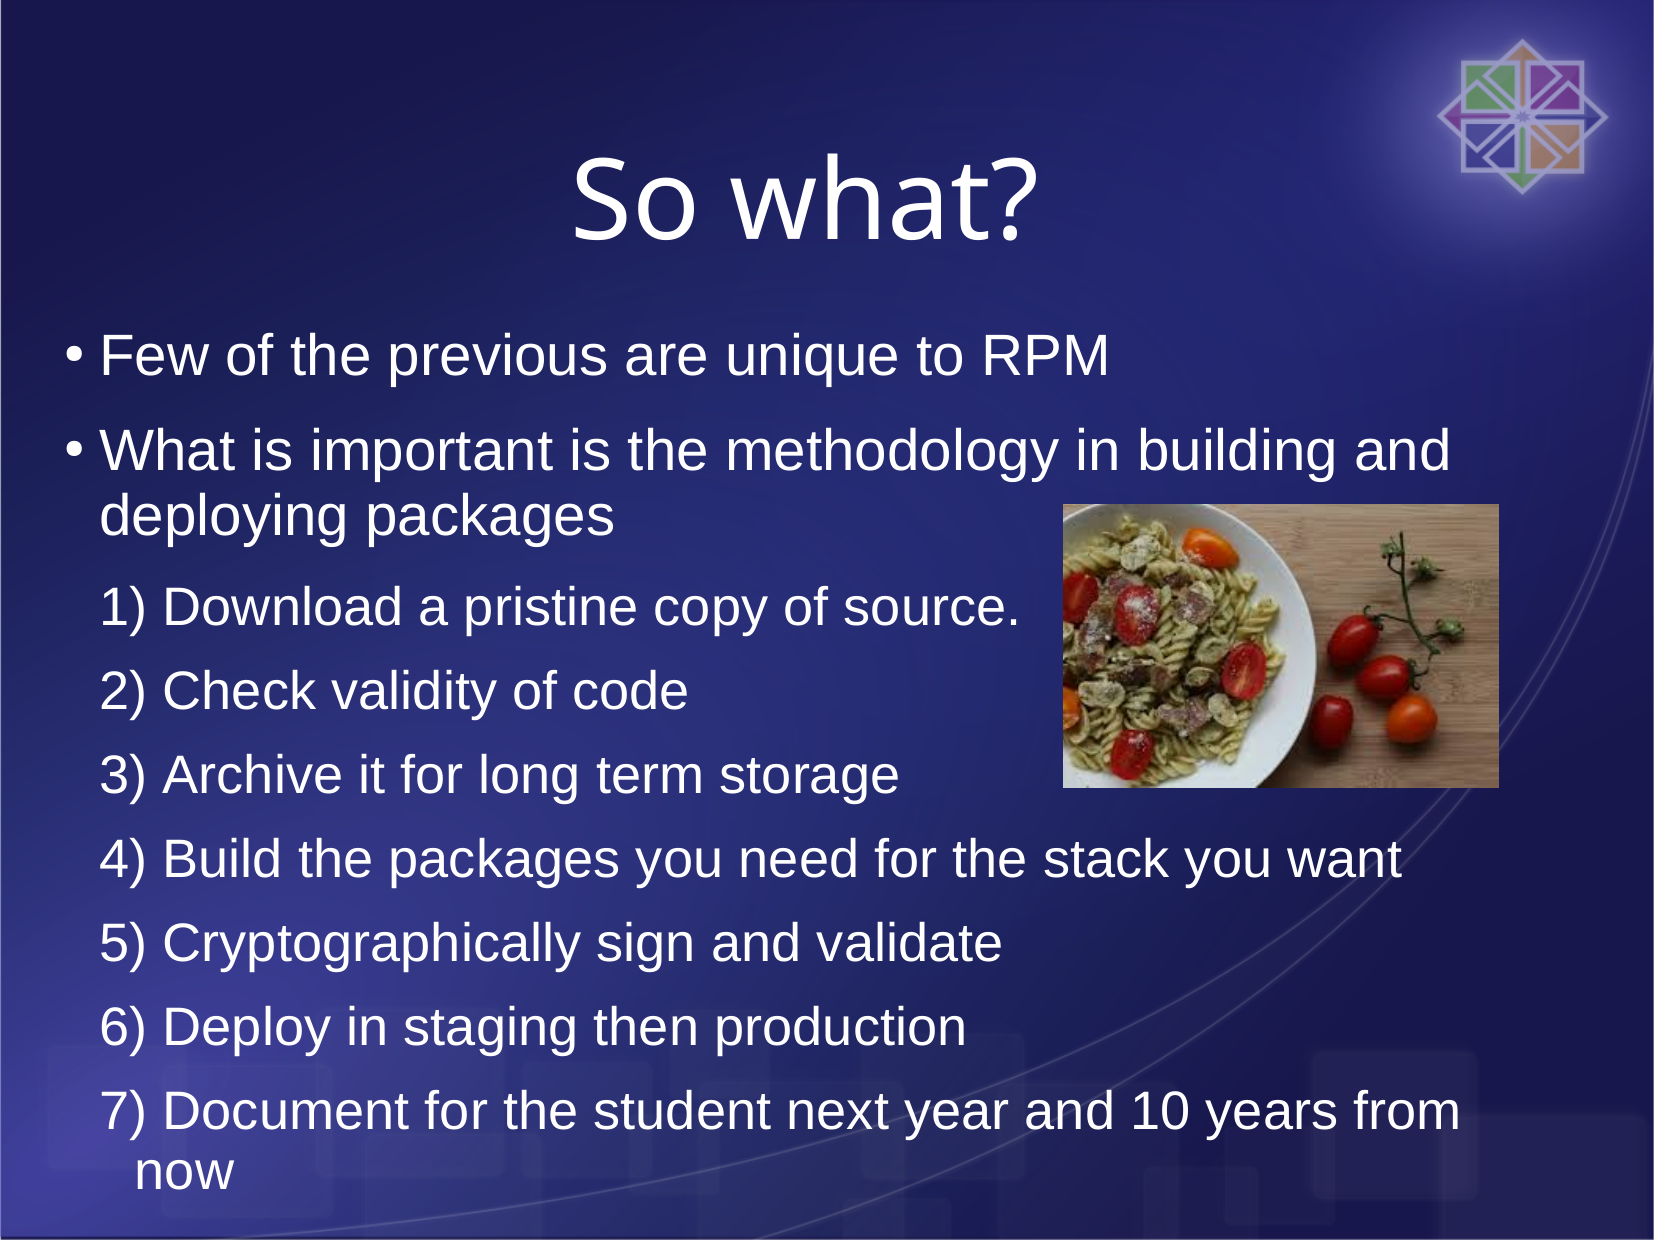

# So what?
Few of the previous are unique to RPM
What is important is the methodology in building and deploying packages
 Download a pristine copy of source.
 Check validity of code
 Archive it for long term storage
 Build the packages you need for the stack you want
 Cryptographically sign and validate
 Deploy in staging then production
 Document for the student next year and 10 years from now